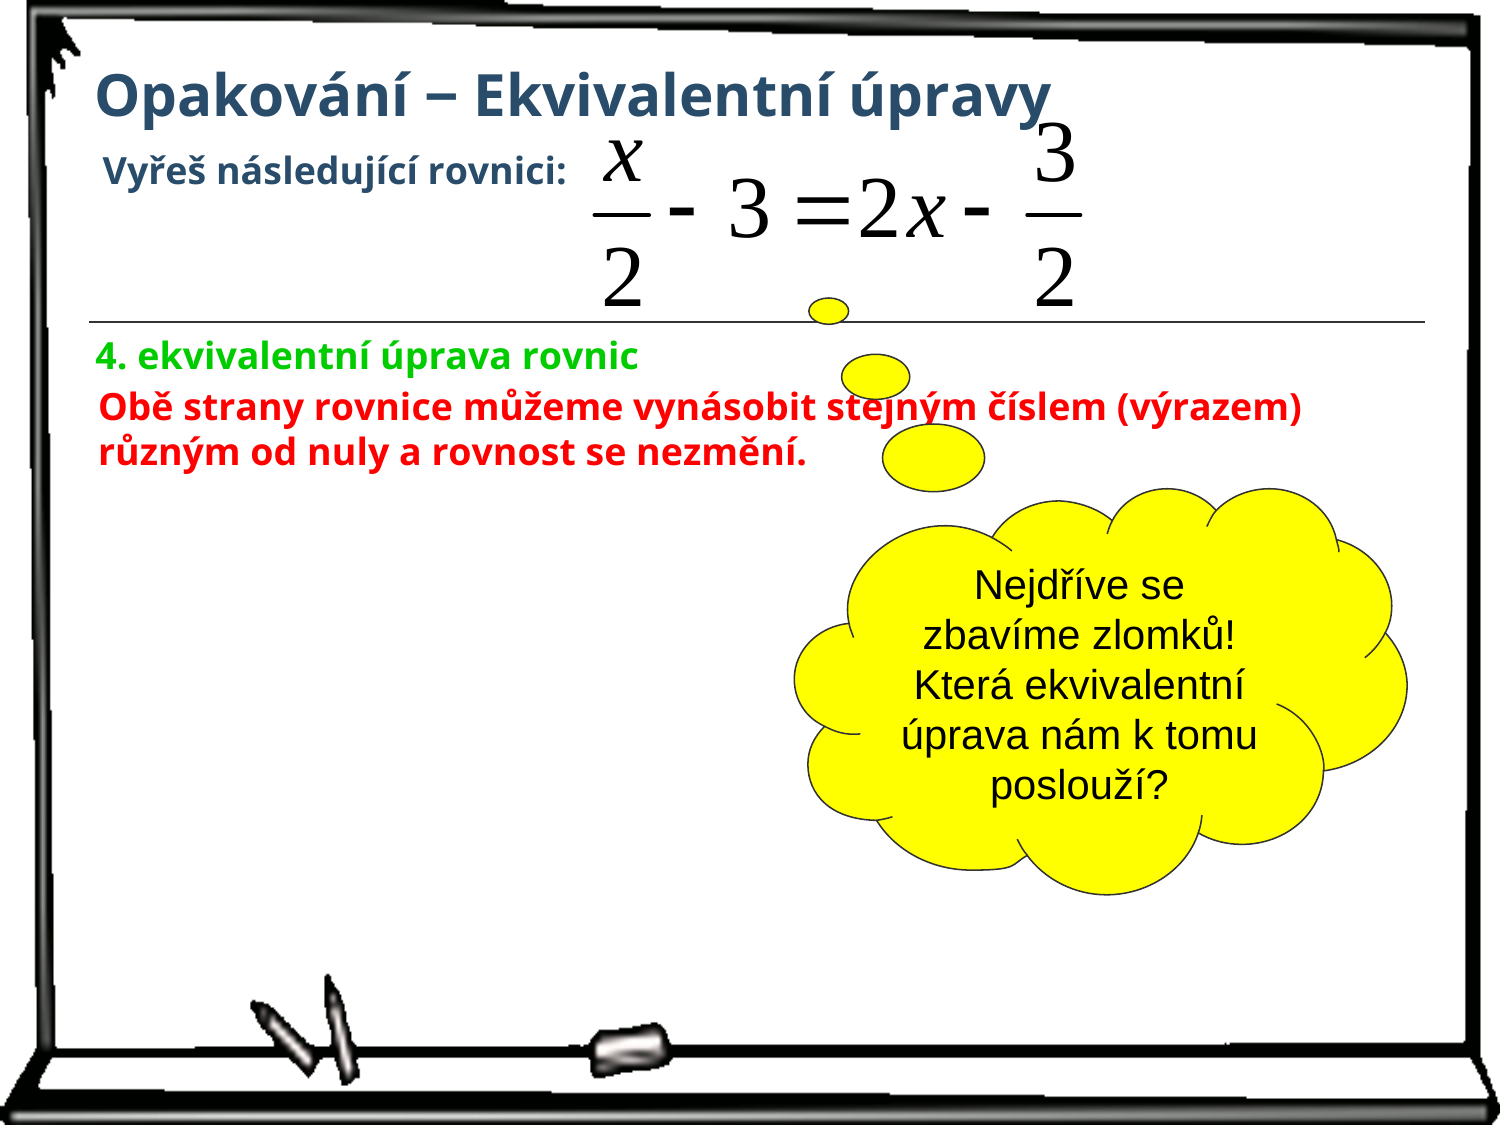

Opakování − Ekvivalentní úpravy
Vyřeš následující rovnici:
4. ekvivalentní úprava rovnic
Obě strany rovnice můžeme vynásobit stejným číslem (výrazem) různým od nuly a rovnost se nezmění.
Nejdříve se zbavíme zlomků! Která ekvivalentní úprava nám k tomu poslouží?